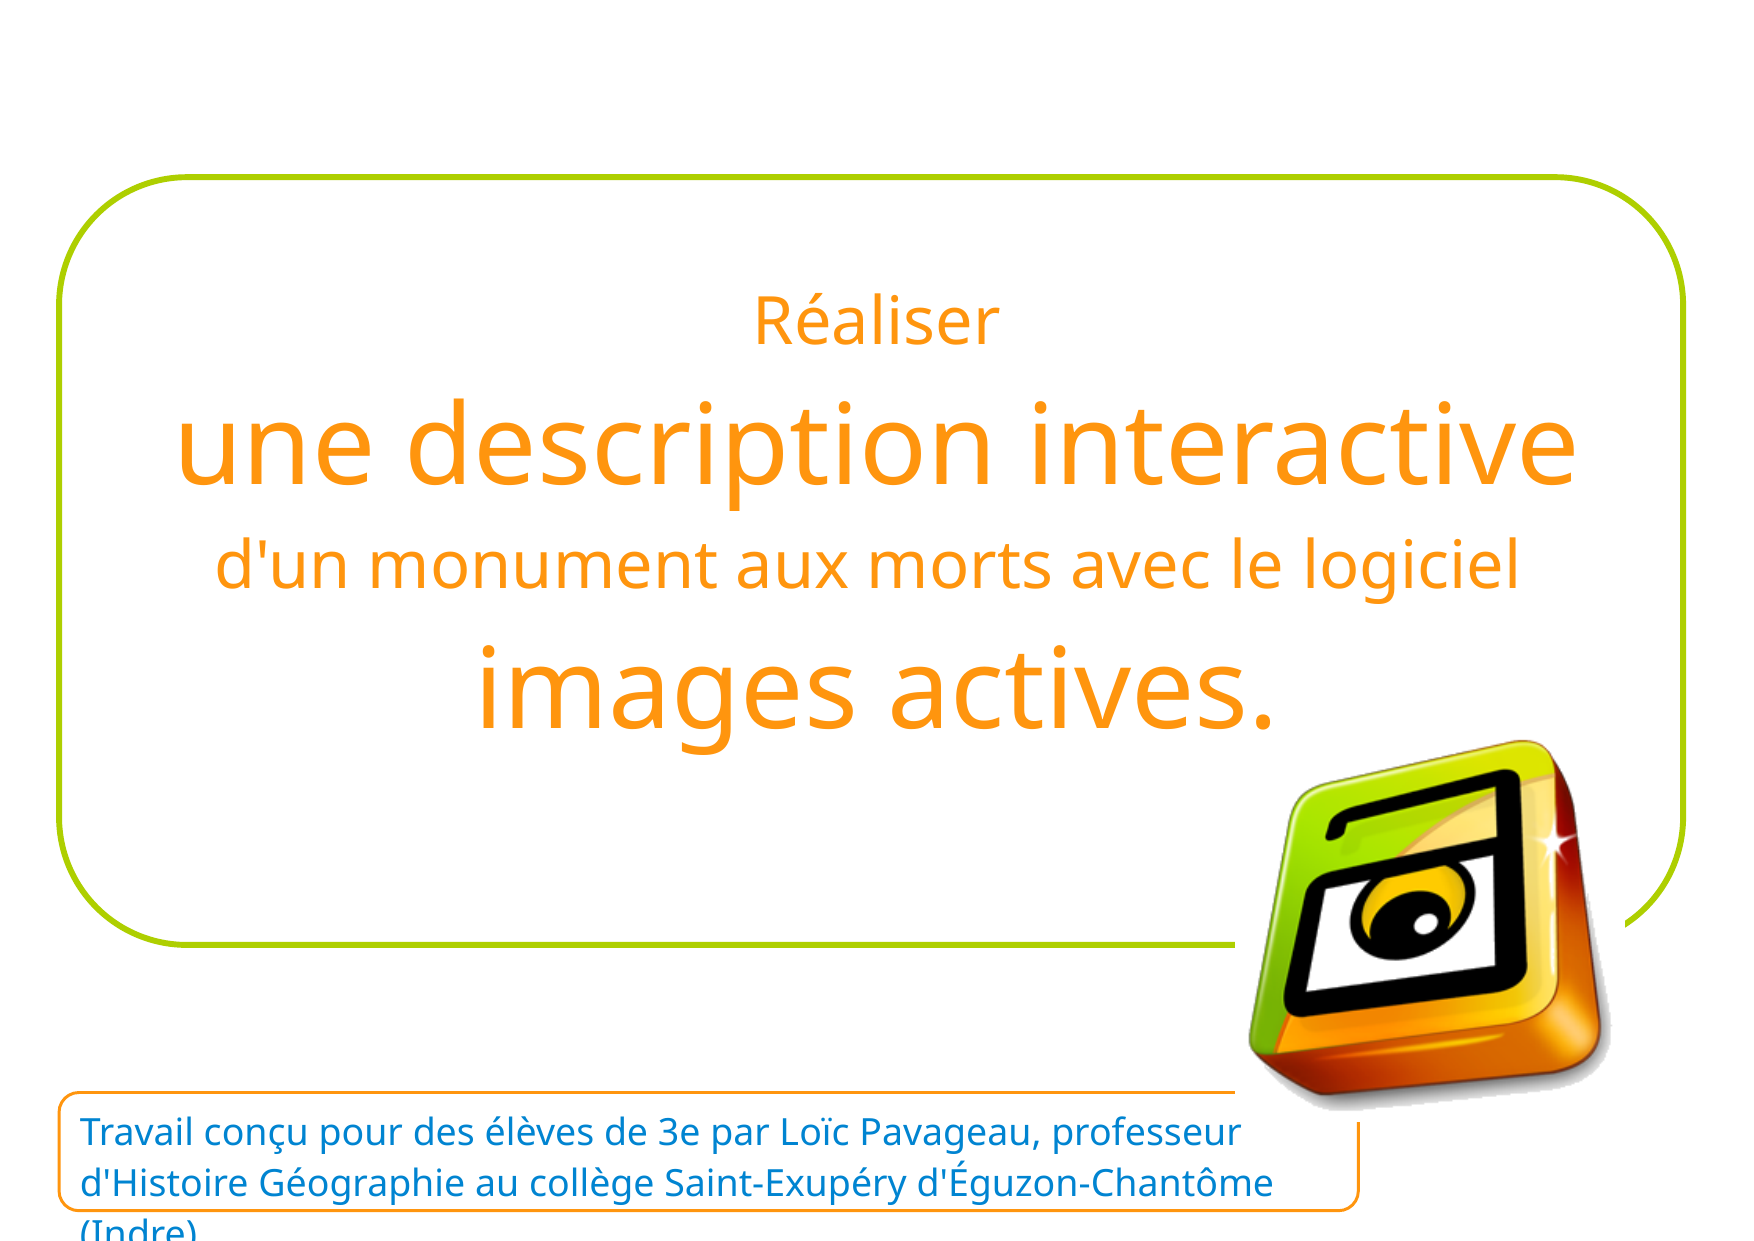

Réaliser
 une description interactive
d'un monument aux morts avec le logiciel
images actives.
Travail conçu pour des élèves de 3e par Loïc Pavageau, professeur d'Histoire Géographie au collège Saint-Exupéry d'Éguzon-Chantôme (Indre)